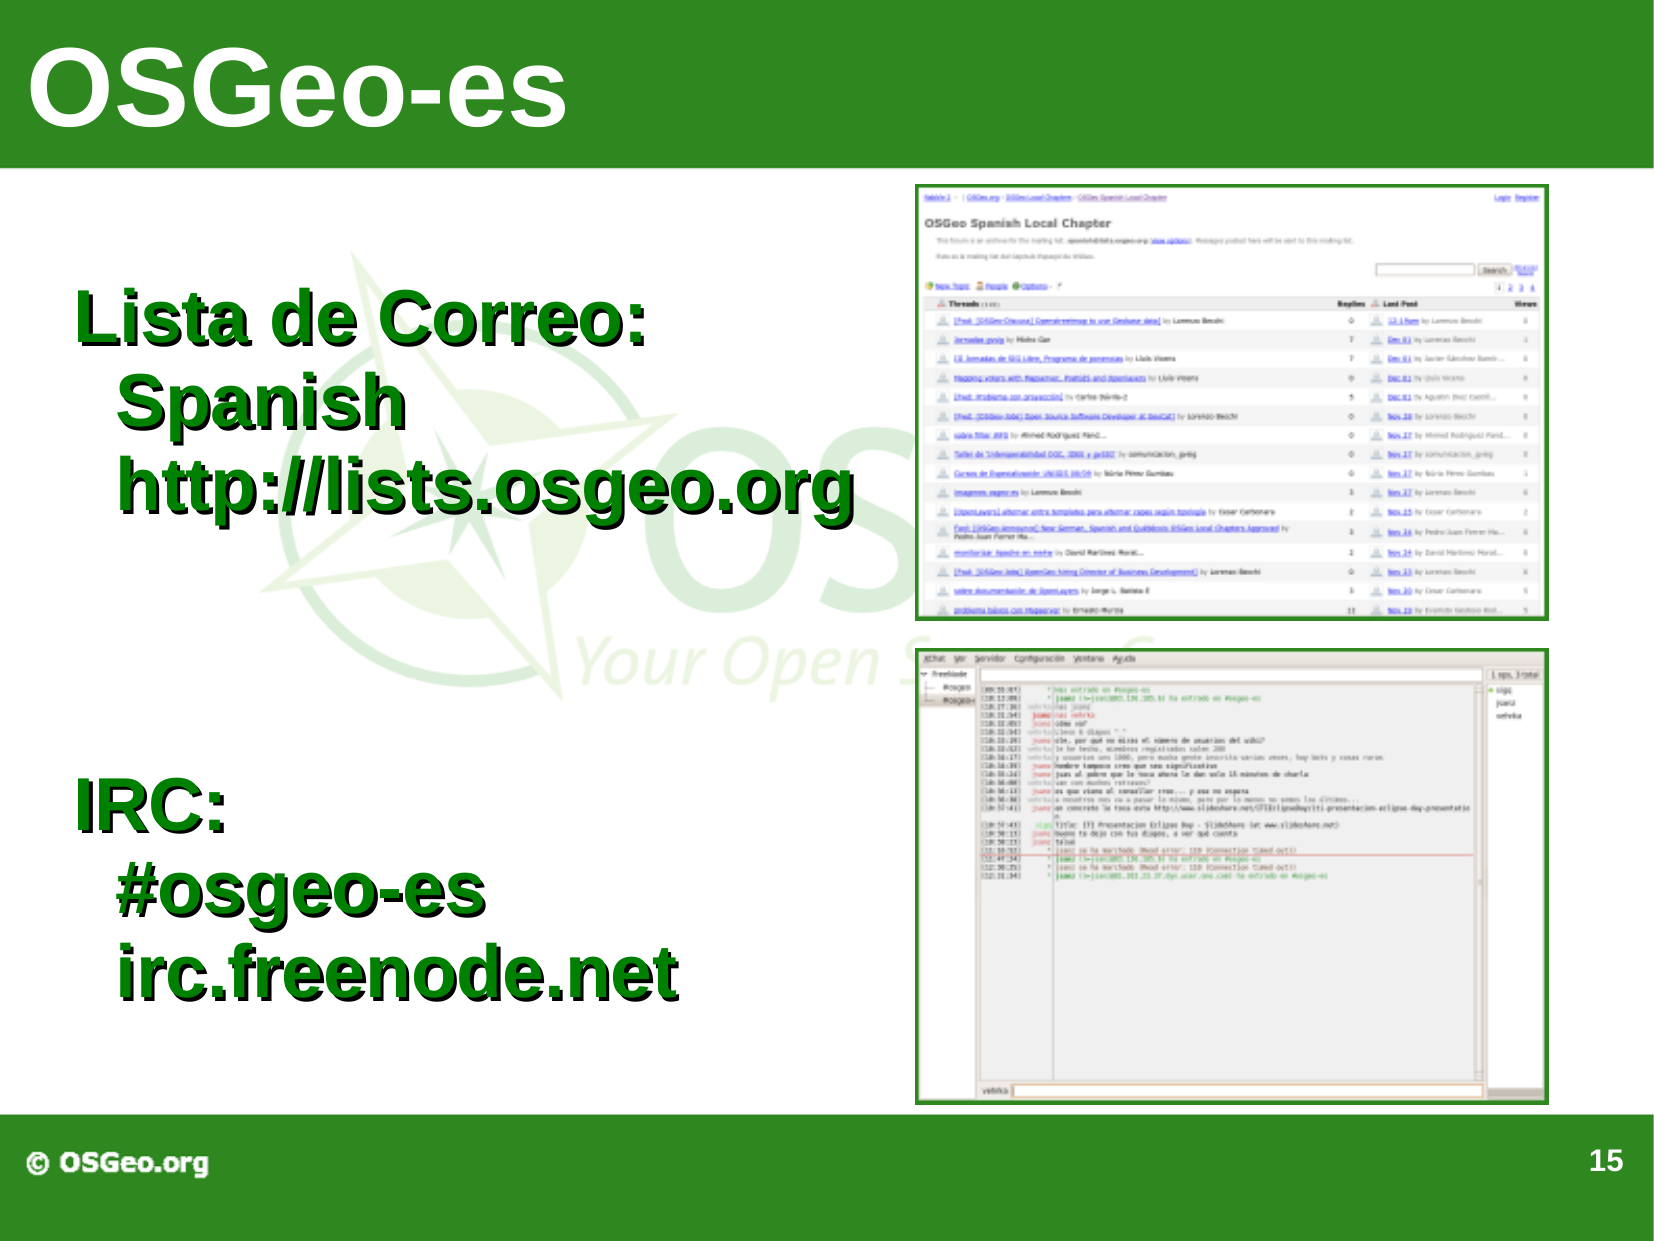

OSGeo-es
Lista de Correo:
 Spanish
 http://lists.osgeo.org
IRC:
 #osgeo-es
 irc.freenode.net
15